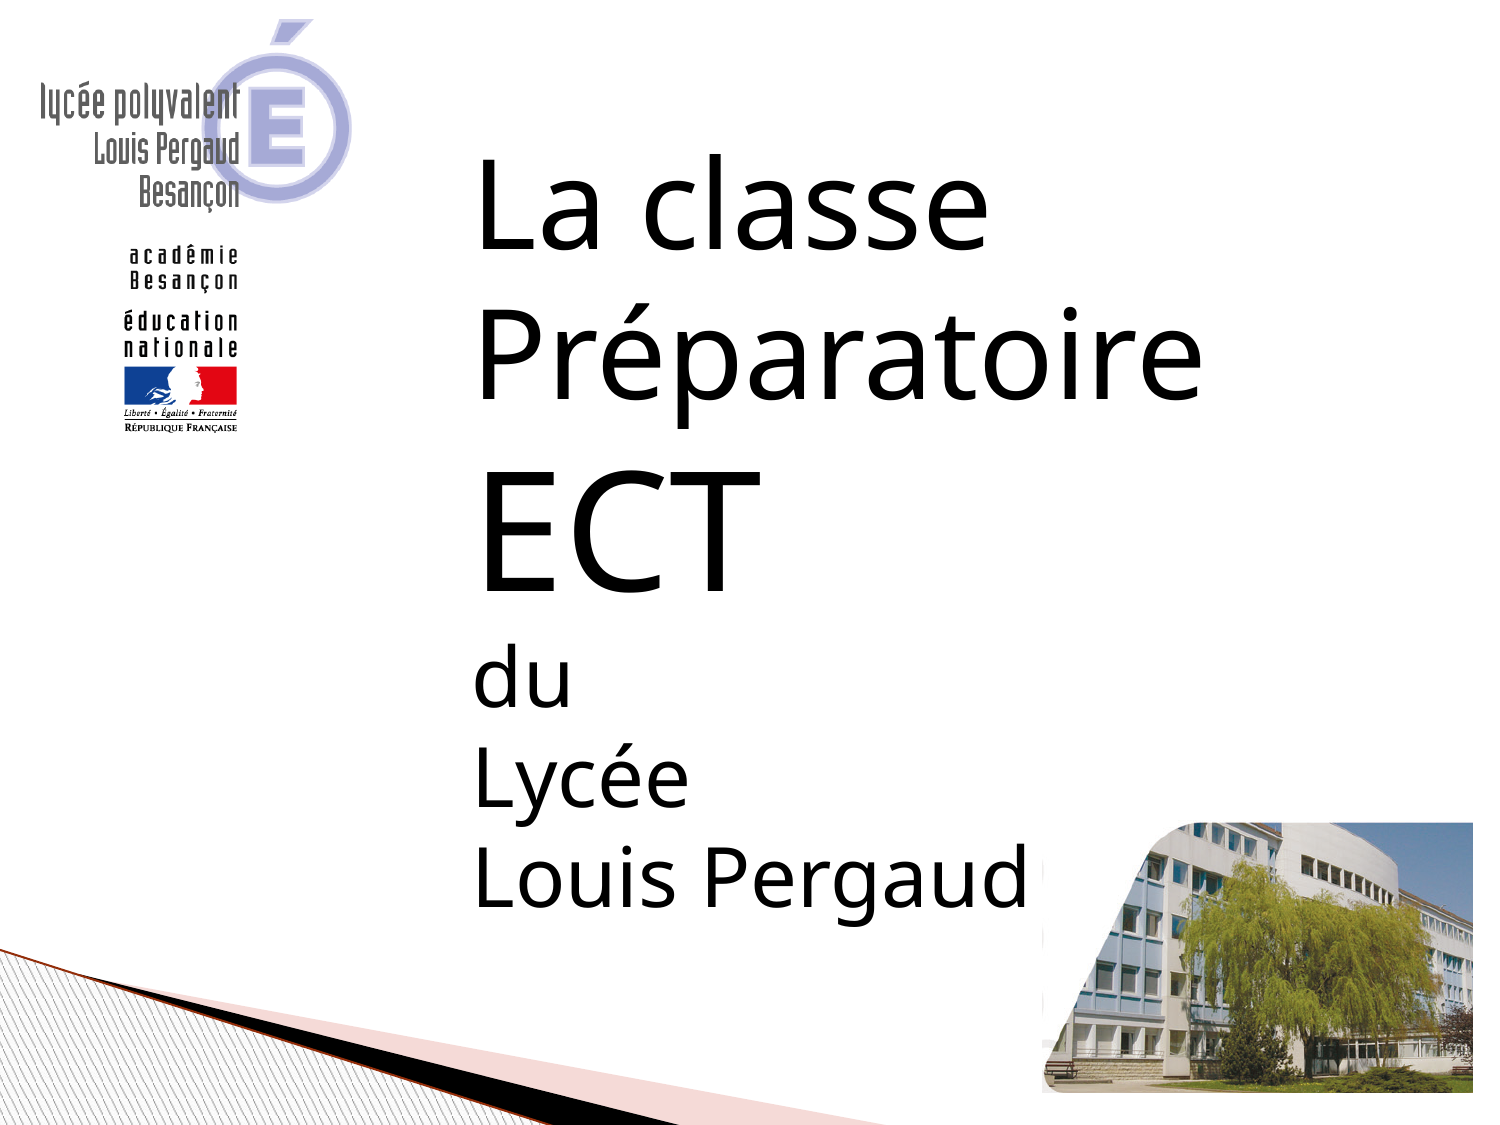

La classe
Préparatoire
ECT
du
Lycée
Louis Pergaud